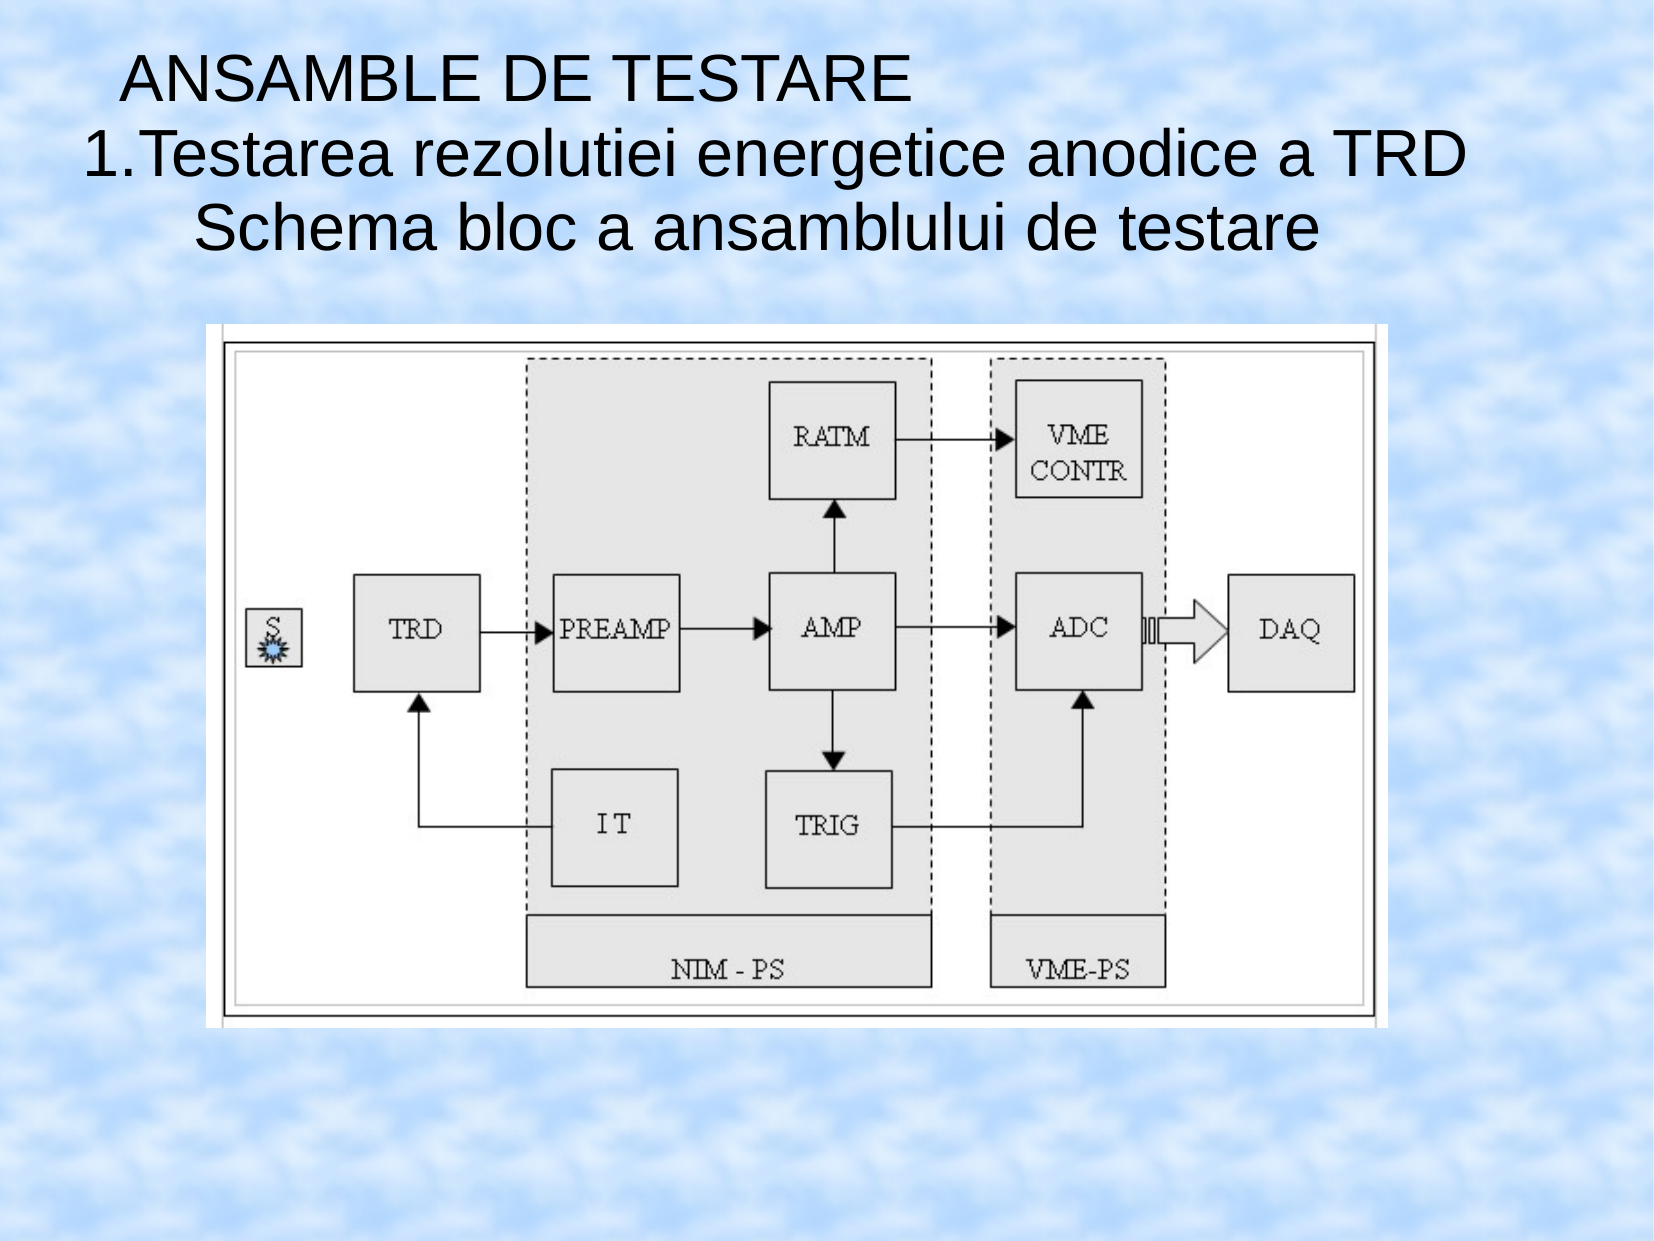

# ANSAMBLE DE TESTARE 1.Testarea rezolutiei energetice anodice a TRD Schema bloc a ansamblului de testare